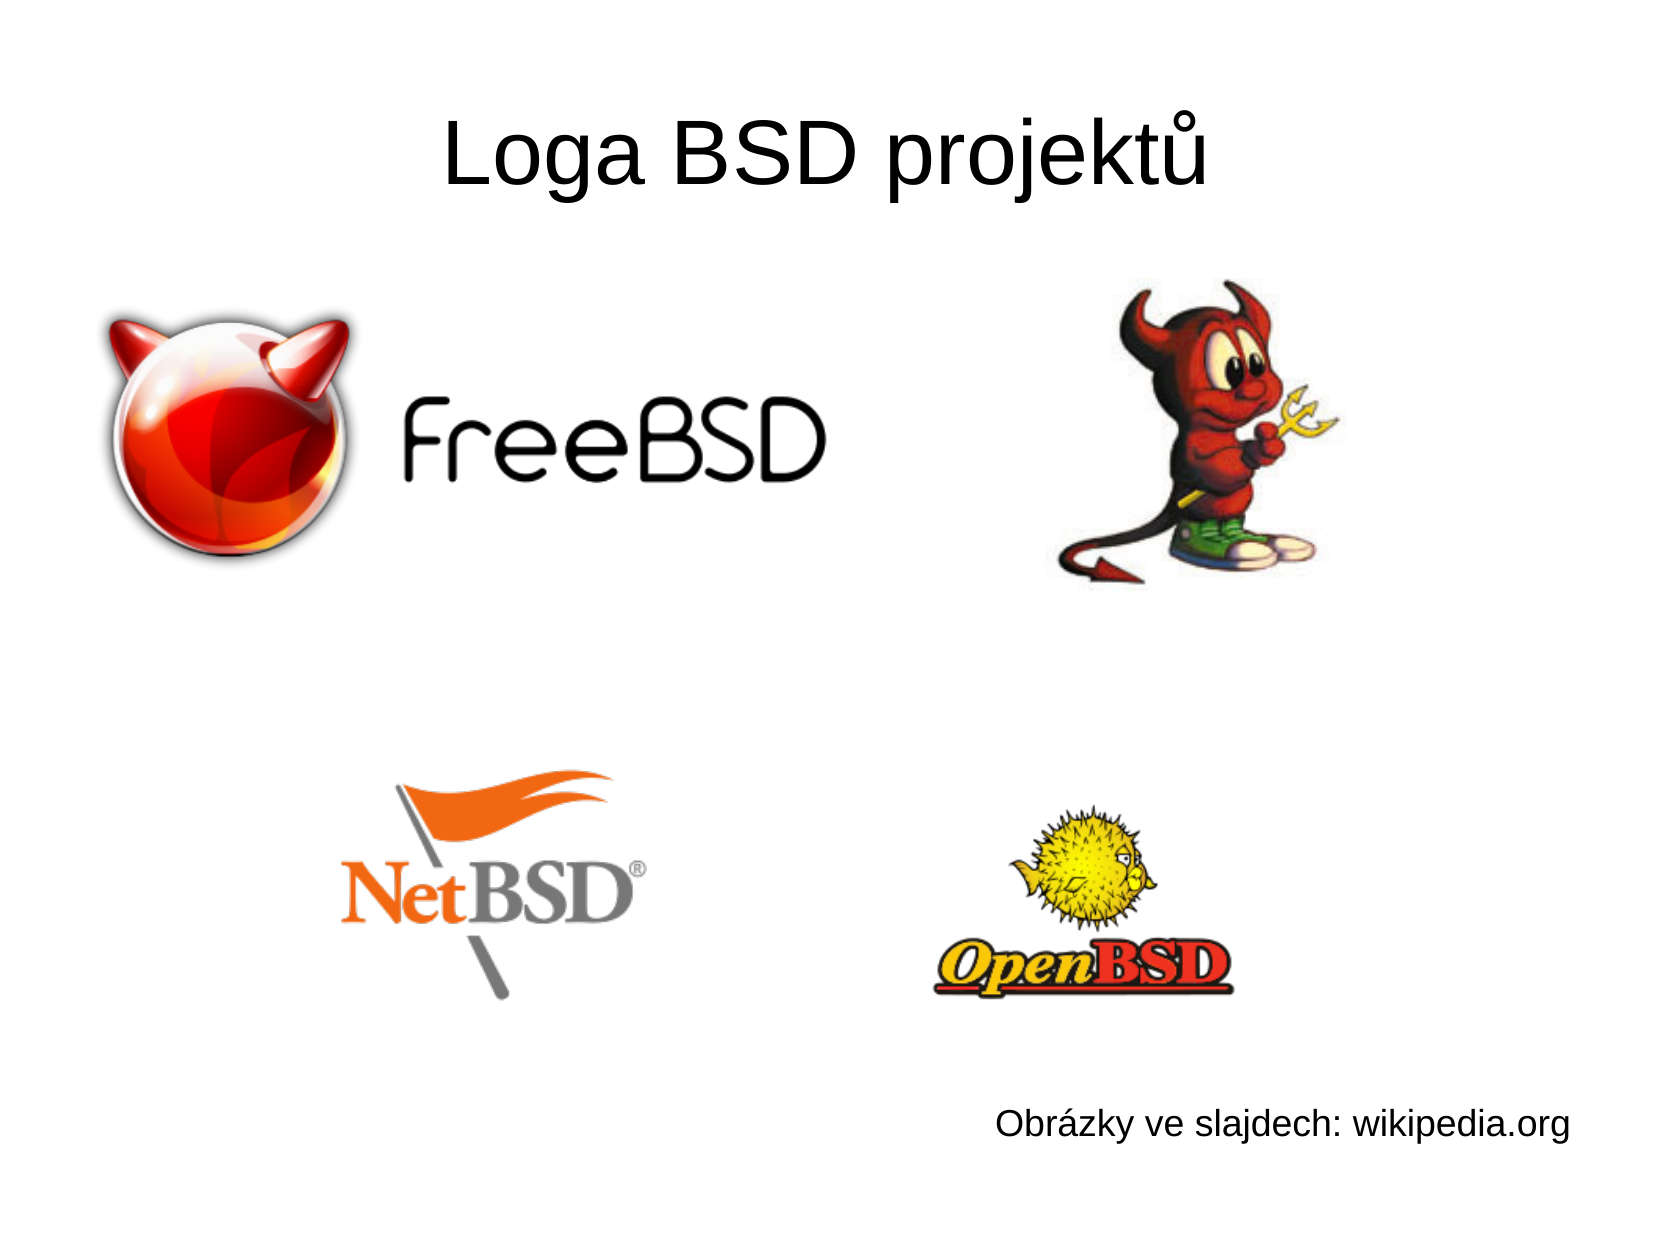

# Loga BSD projektů
Obrázky ve slajdech: wikipedia.org